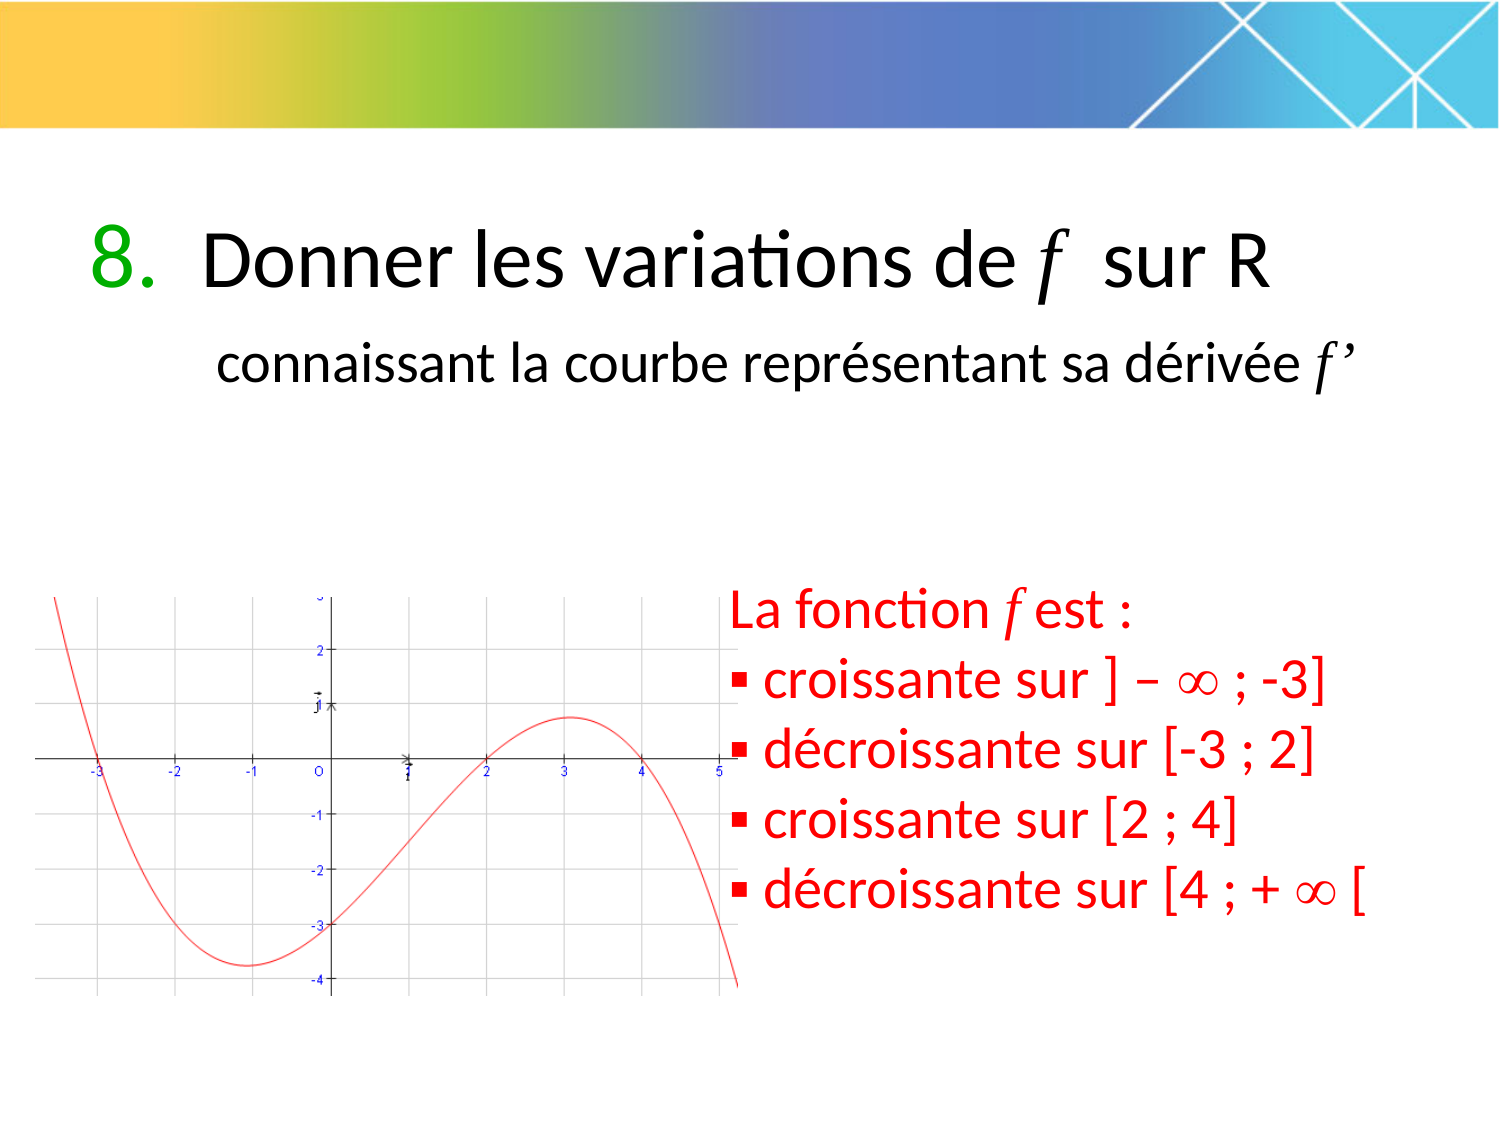

8. Donner les variations de f sur R
connaissant la courbe représentant sa dérivée f’
La fonction f est :
▪ croissante sur ] –  ; -3]
▪ décroissante sur [-3 ; 2]
▪ croissante sur [2 ; 4]
▪ décroissante sur [4 ; +  [